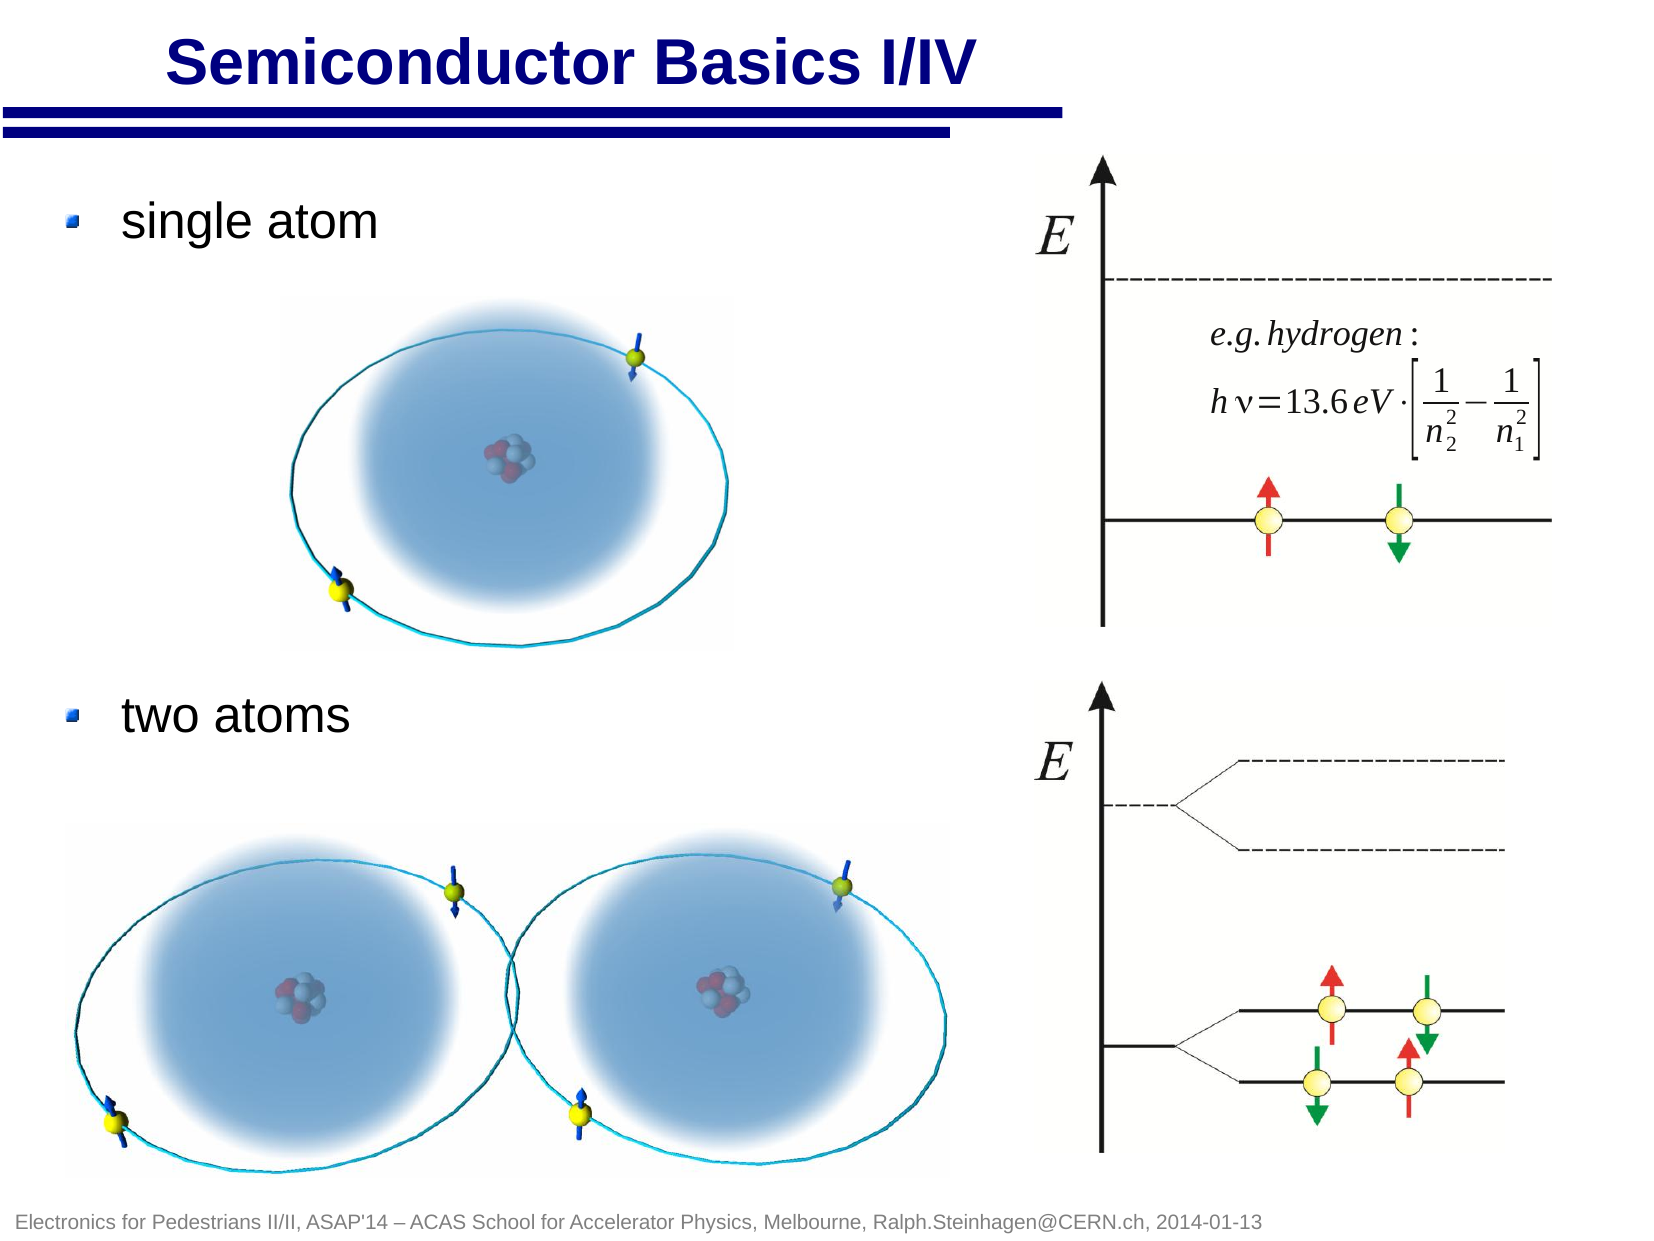

# Semiconductor Basics I/IV
single atom
two atoms